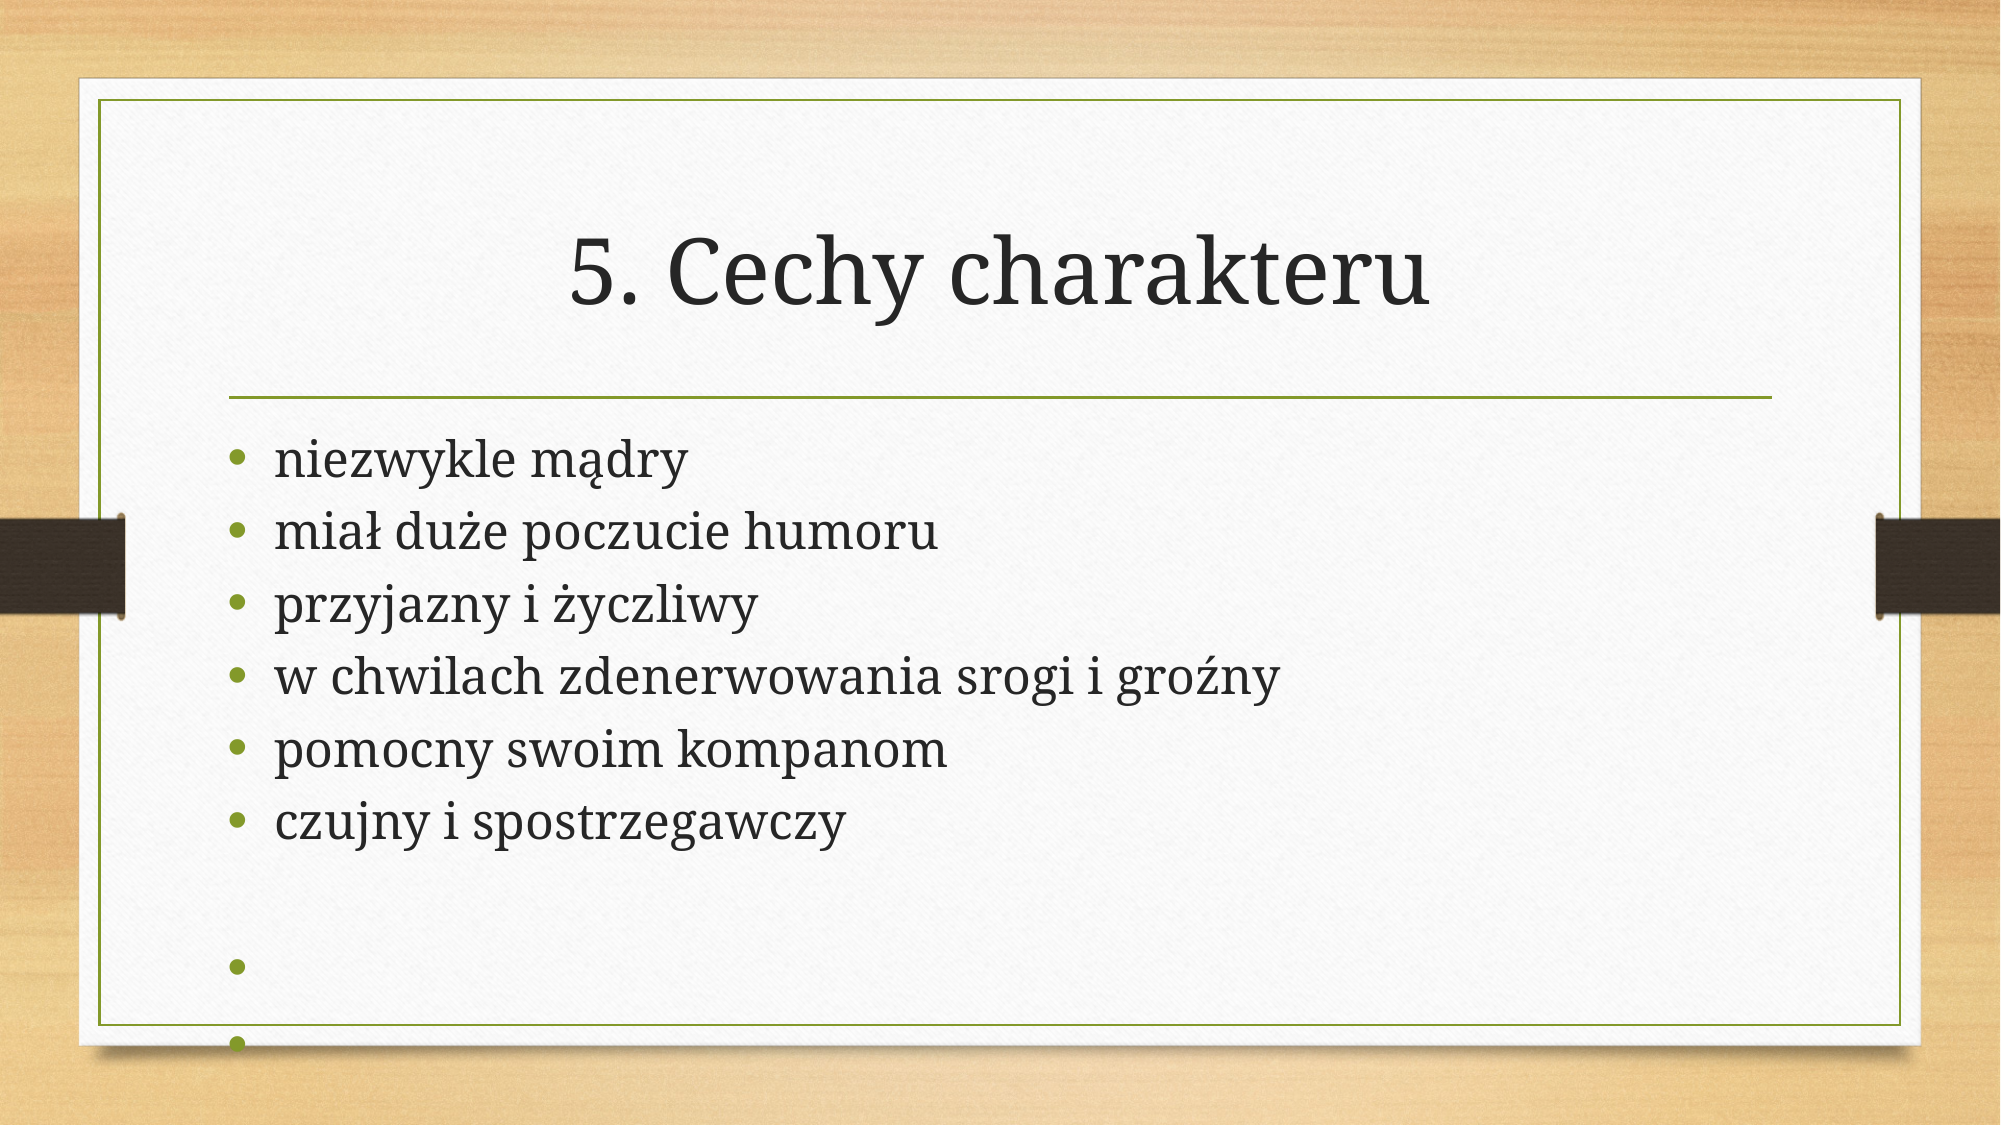

# 5. Cechy charakteru
niezwykle mądry
miał duże poczucie humoru
przyjazny i życzliwy
w chwilach zdenerwowania srogi i groźny
pomocny swoim kompanom
czujny i spostrzegawczy